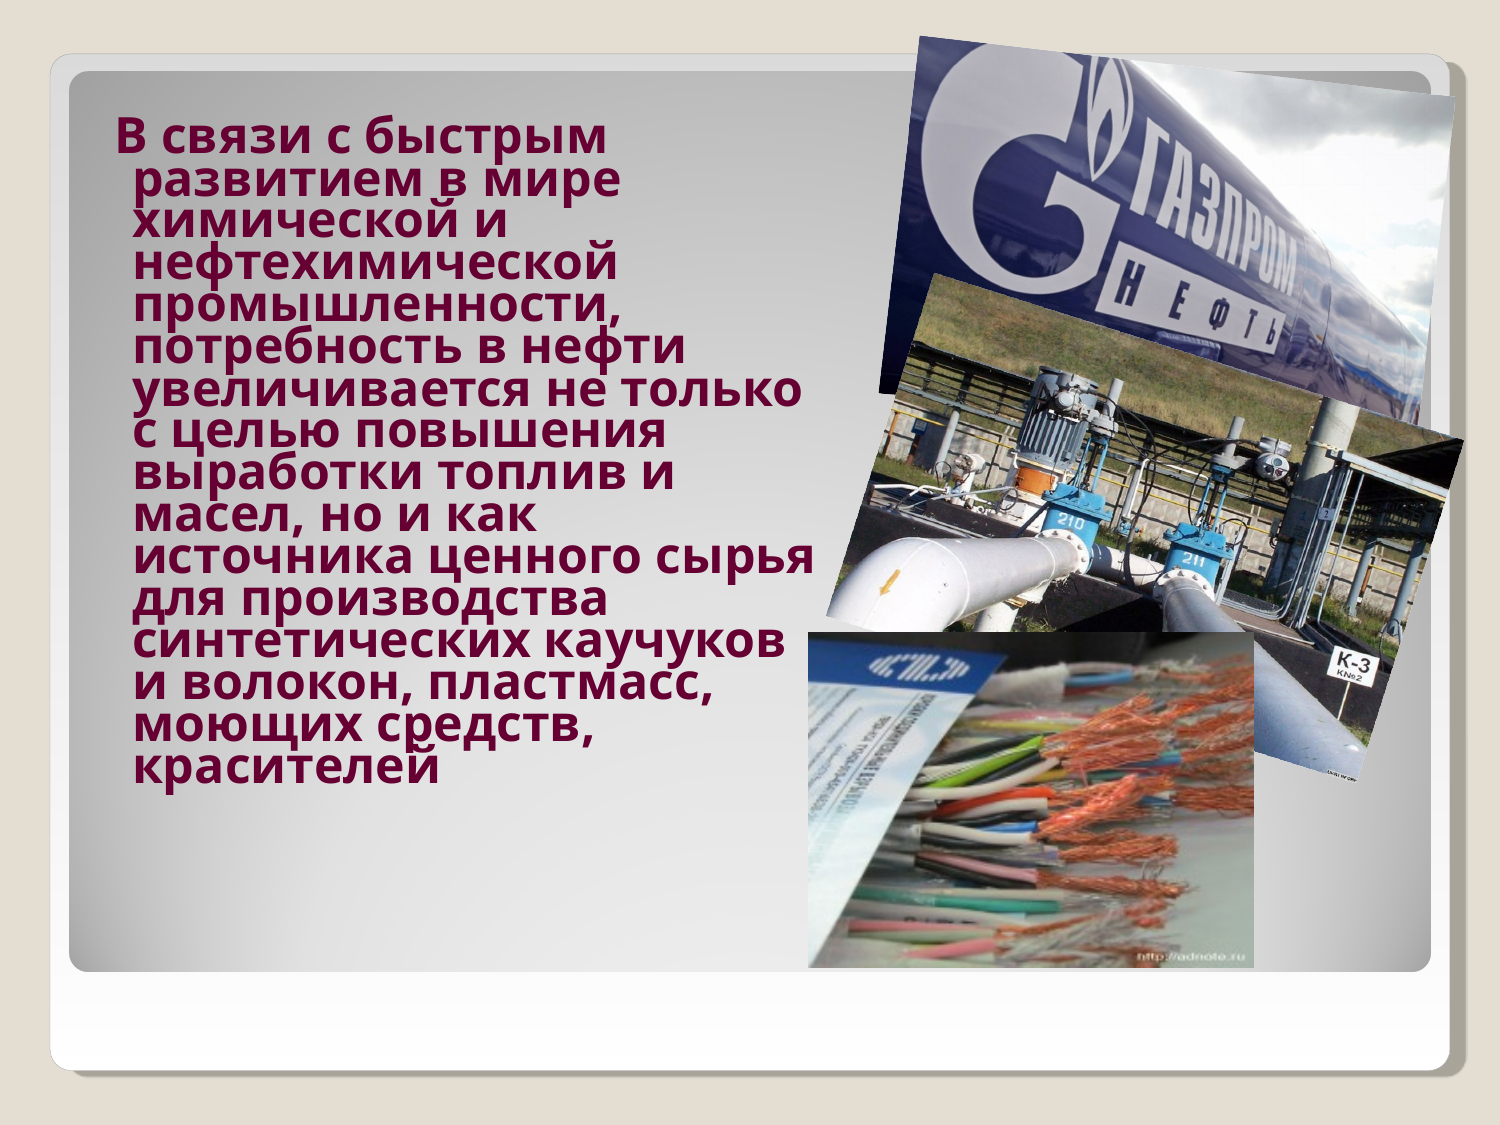

# В связи с быстрым развитием в мире химической и нефтехимической промышленности, потребность в нефти увеличивается не только с целью повышения выработки топлив и масел, но и как источника ценного сырья для производства синтетических каучуков и волокон, пластмасс, моющих средств, красителей